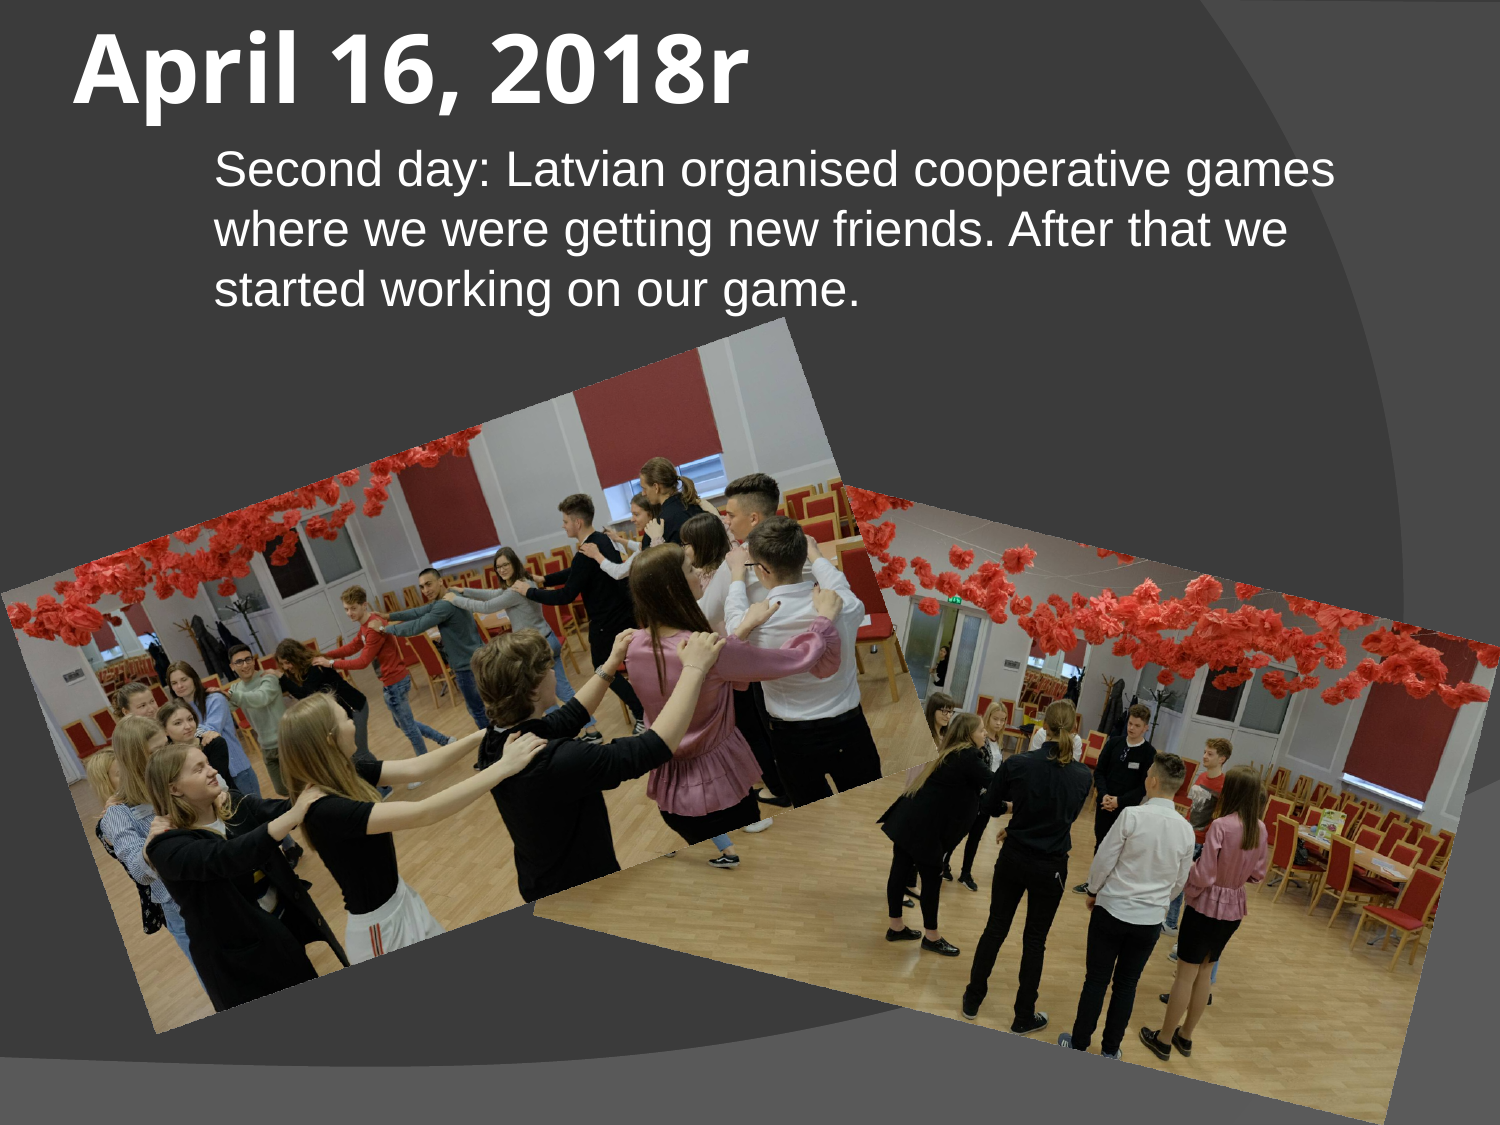

# April 16, 2018r
Second day: Latvian organised cooperative games where we were getting new friends. After that we started working on our game.